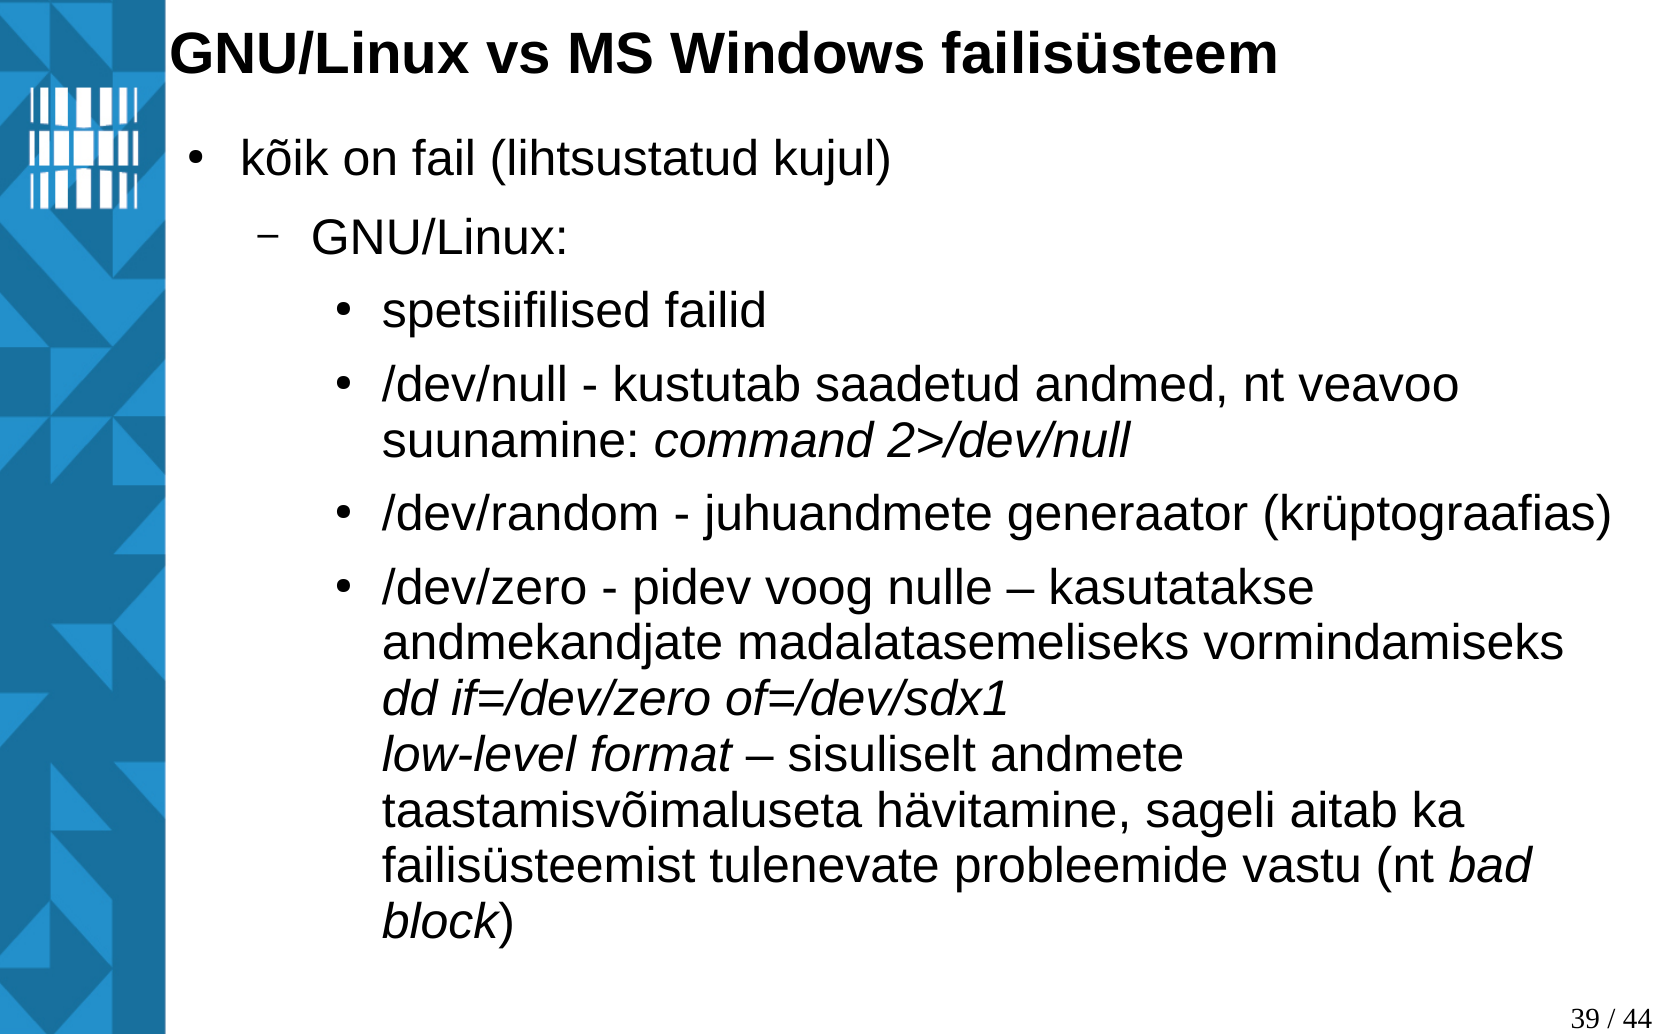

# GNU/Linux vs MS Windows failisüsteem
kõik on fail (lihtsustatud kujul)
GNU/Linux:
spetsiifilised failid
/dev/null - kustutab saadetud andmed, nt veavoo suunamine: command 2>/dev/null
/dev/random - juhuandmete generaator (krüptograafias)
/dev/zero - pidev voog nulle – kasutatakse andmekandjate madalatasemeliseks vormindamiseks
dd if=/dev/zero of=/dev/sdx1
low-level format – sisuliselt andmete taastamisvõimaluseta hävitamine, sageli aitab ka failisüsteemist tulenevate probleemide vastu (nt bad block)
39